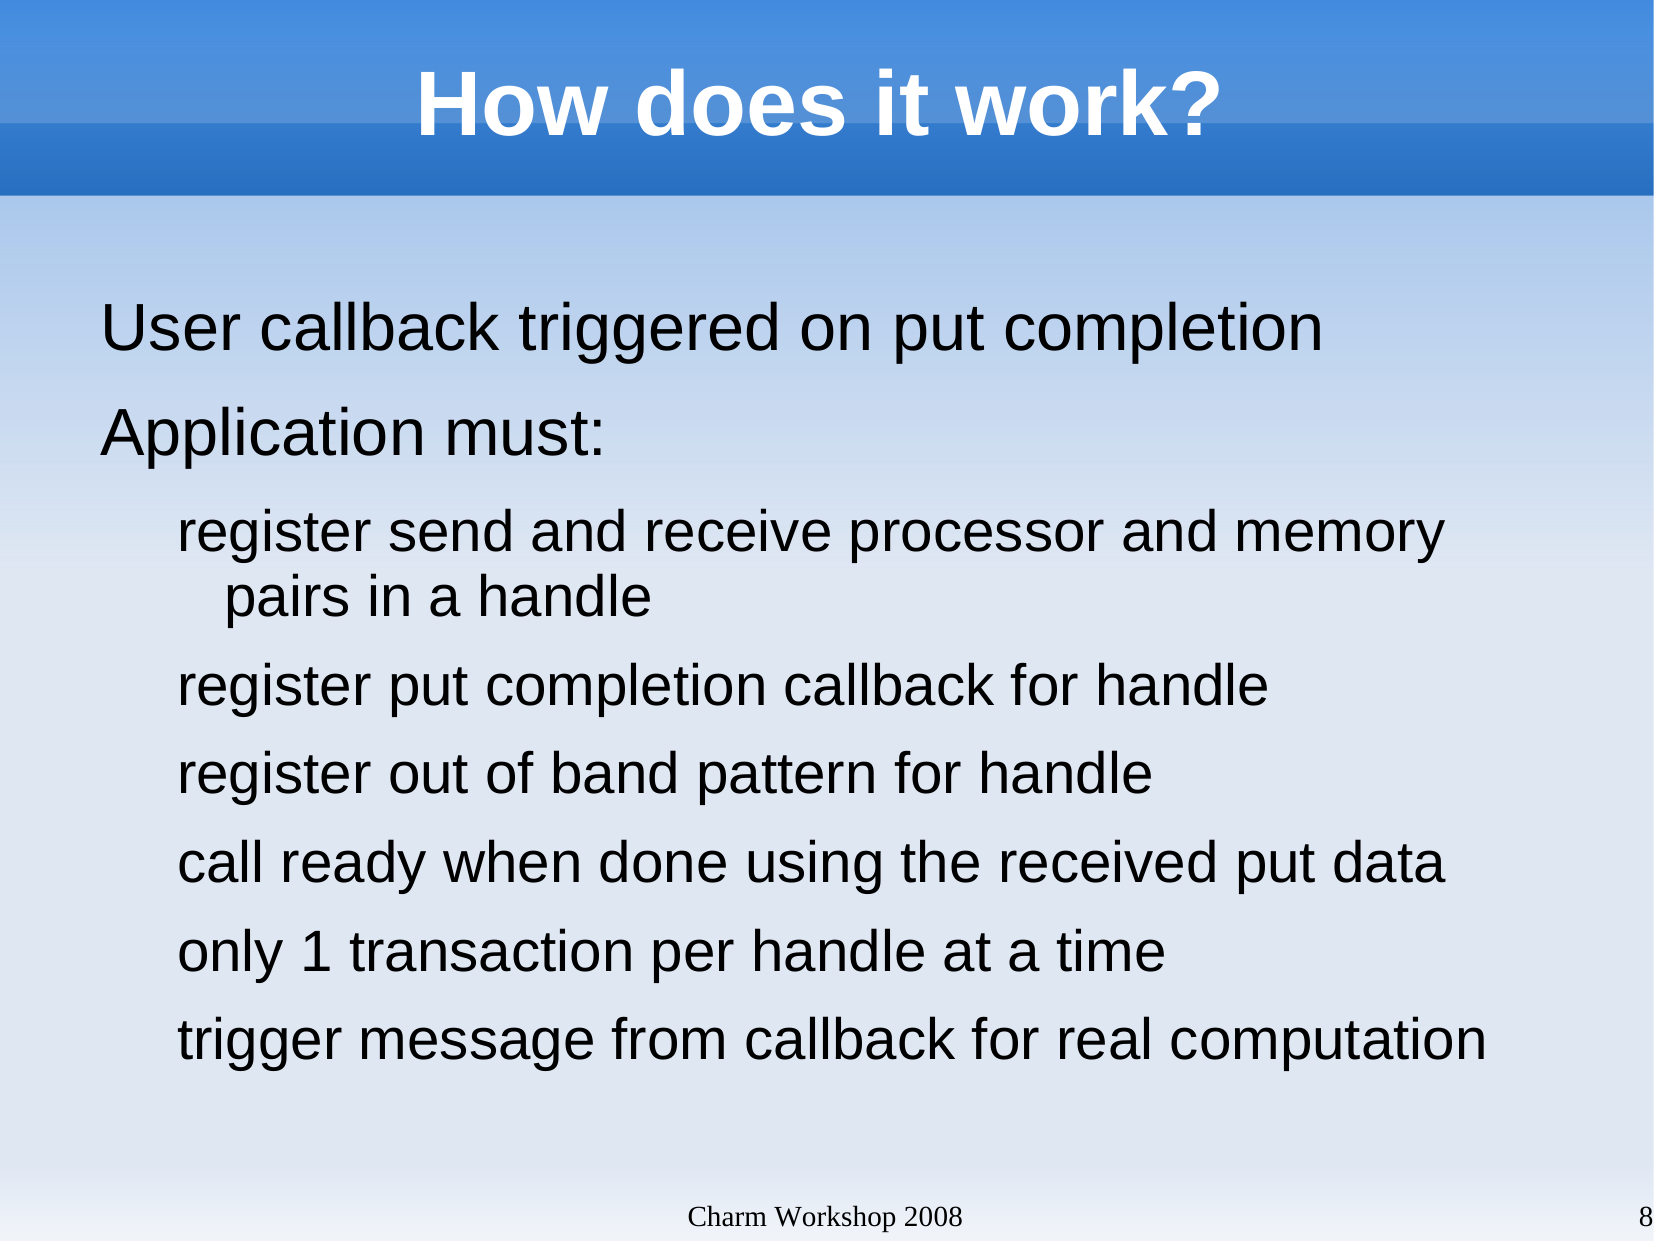

# How does it work?
User callback triggered on put completion
Application must:
register send and receive processor and memory pairs in a handle
register put completion callback for handle
register out of band pattern for handle
call ready when done using the received put data
only 1 transaction per handle at a time
trigger message from callback for real computation
Charm Workshop 2008
8